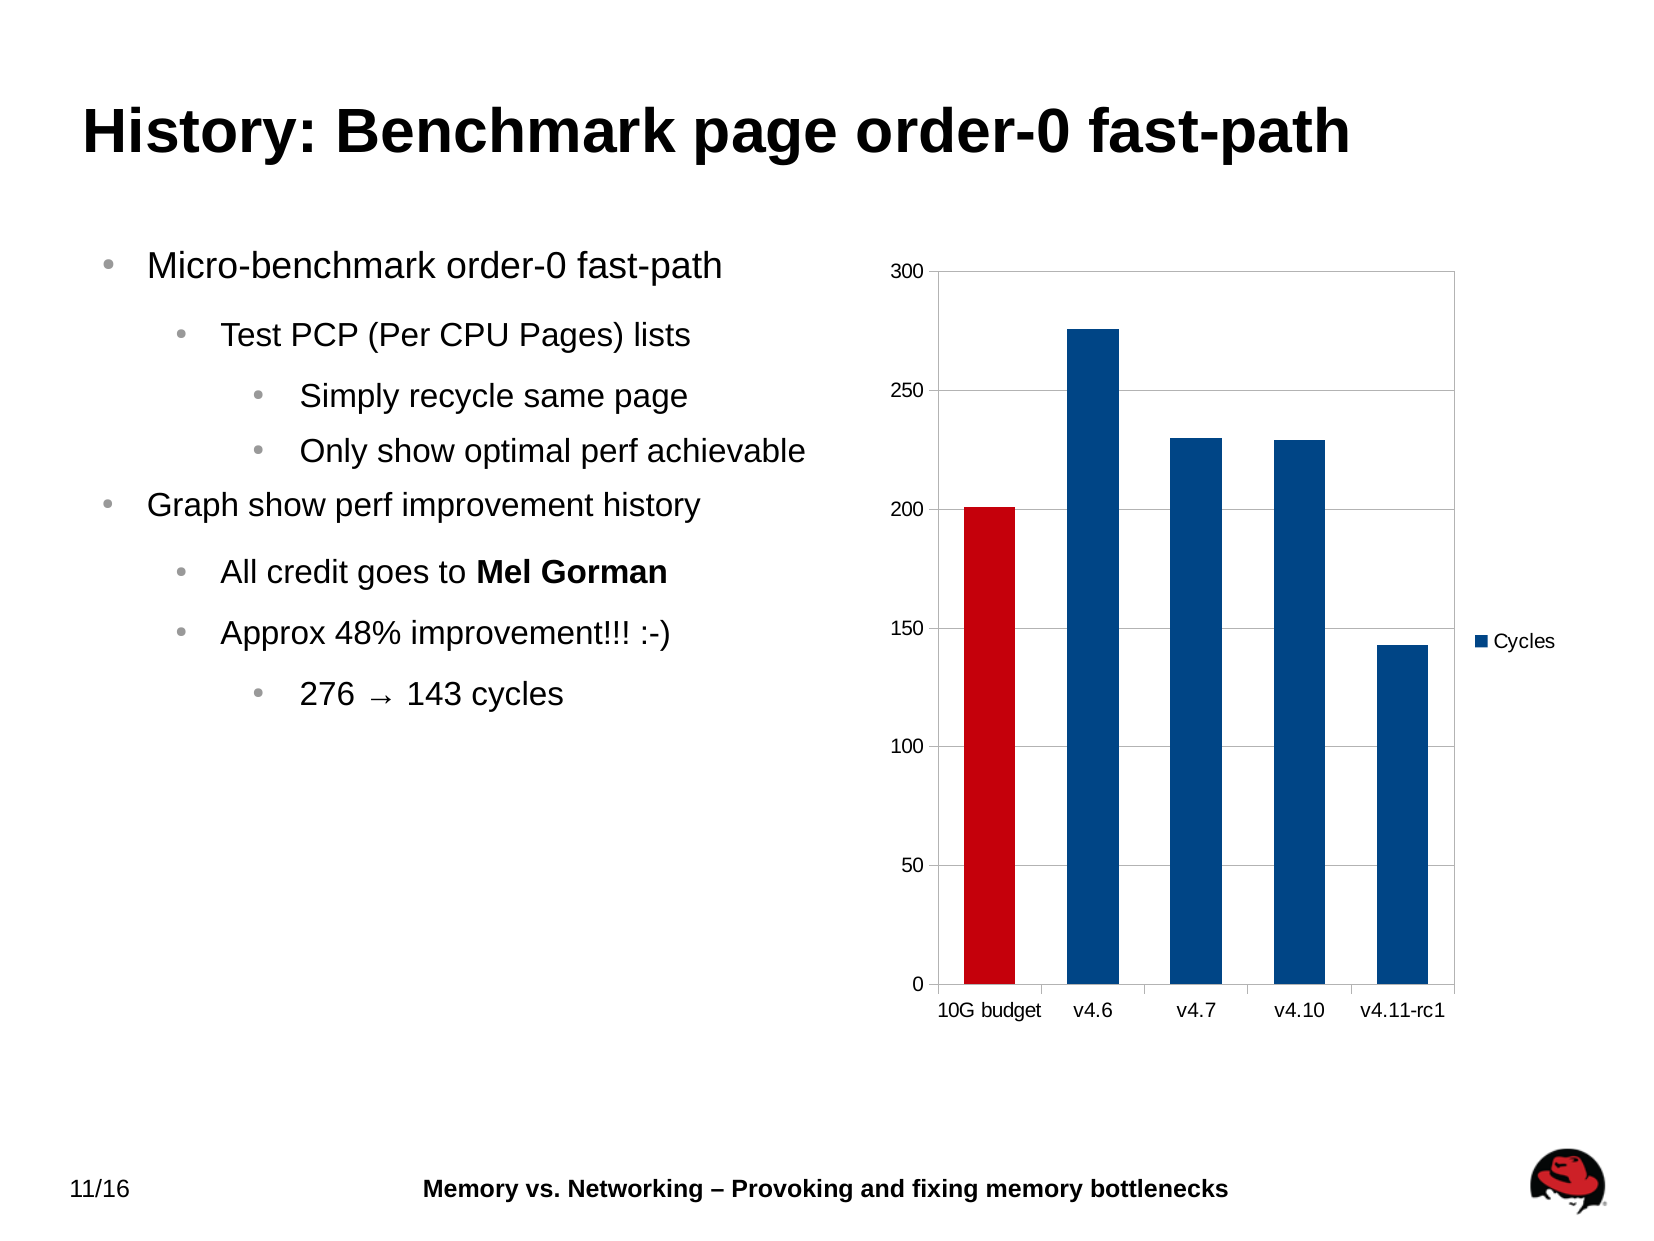

# History: Benchmark page order-0 fast-path
### Chart
| Category | Cycles |
|---|---|
| 10G budget | 201.0 |
| v4.6 | 276.0 |
| v4.7 | 230.0 |
| v4.10 | 229.0 |
| v4.11-rc1 | 143.0 |Micro-benchmark order-0 fast-path
Test PCP (Per CPU Pages) lists
Simply recycle same page
Only show optimal perf achievable
Graph show perf improvement history
All credit goes to Mel Gorman
Approx 48% improvement!!! :-)
276 → 143 cycles